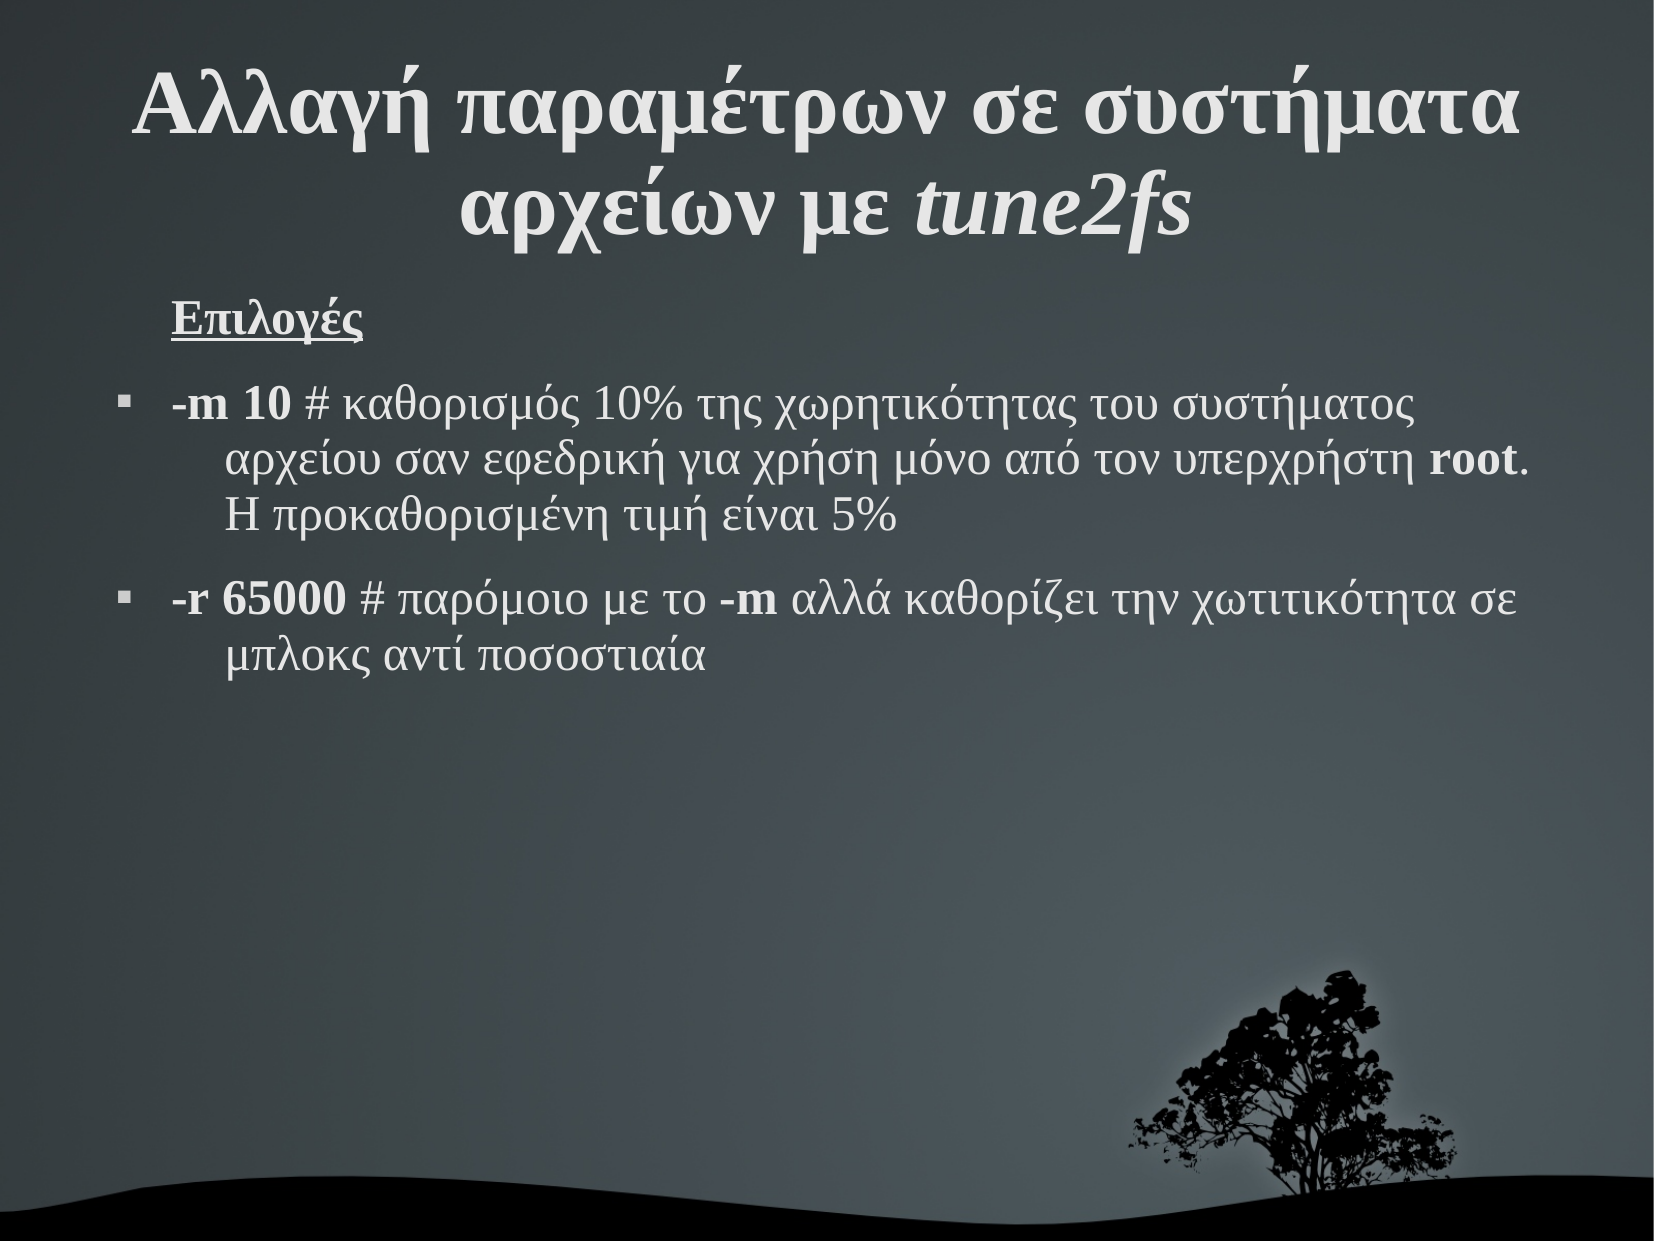

Αλλαγή παραμέτρων σε συστήματα αρχείων με tune2fs
# Επιλογές
-m 10 # καθορισμός 10% της χωρητικότητας του συστήματος αρχείου σαν εφεδρική για χρήση μόνο από τον υπερχρήστη root. Η προκαθορισμένη τιμή είναι 5%
-r 65000 # παρόμοιο με το -m αλλά καθορίζει την χωτιτικότητα σε μπλοκς αντί ποσοστιαία